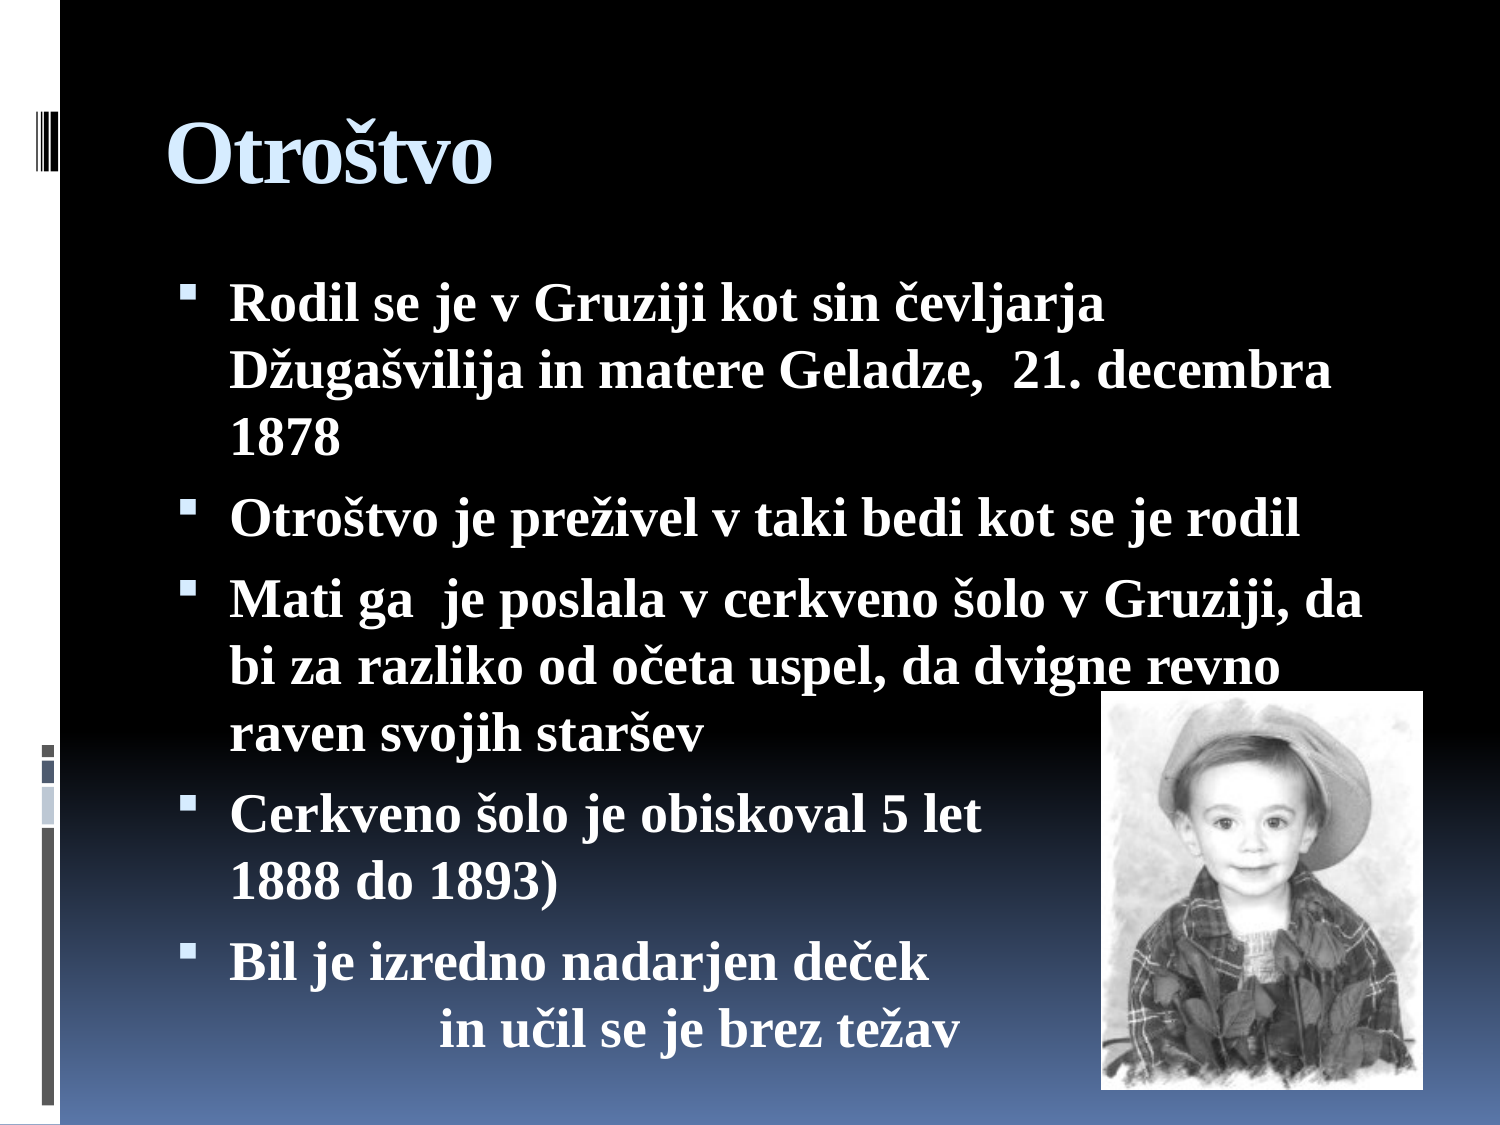

# Otroštvo
Rodil se je v Gruziji kot sin čevljarja Džugašvilija in matere Geladze, 21. decembra 1878
Otroštvo je preživel v taki bedi kot se je rodil
Mati ga je poslala v cerkveno šolo v Gruziji, da bi za razliko od očeta uspel, da dvigne revno raven svojih staršev
Cerkveno šolo je obiskoval 5 let (od 1888 do 1893)
Bil je izredno nadarjen deček in učil se je brez težav